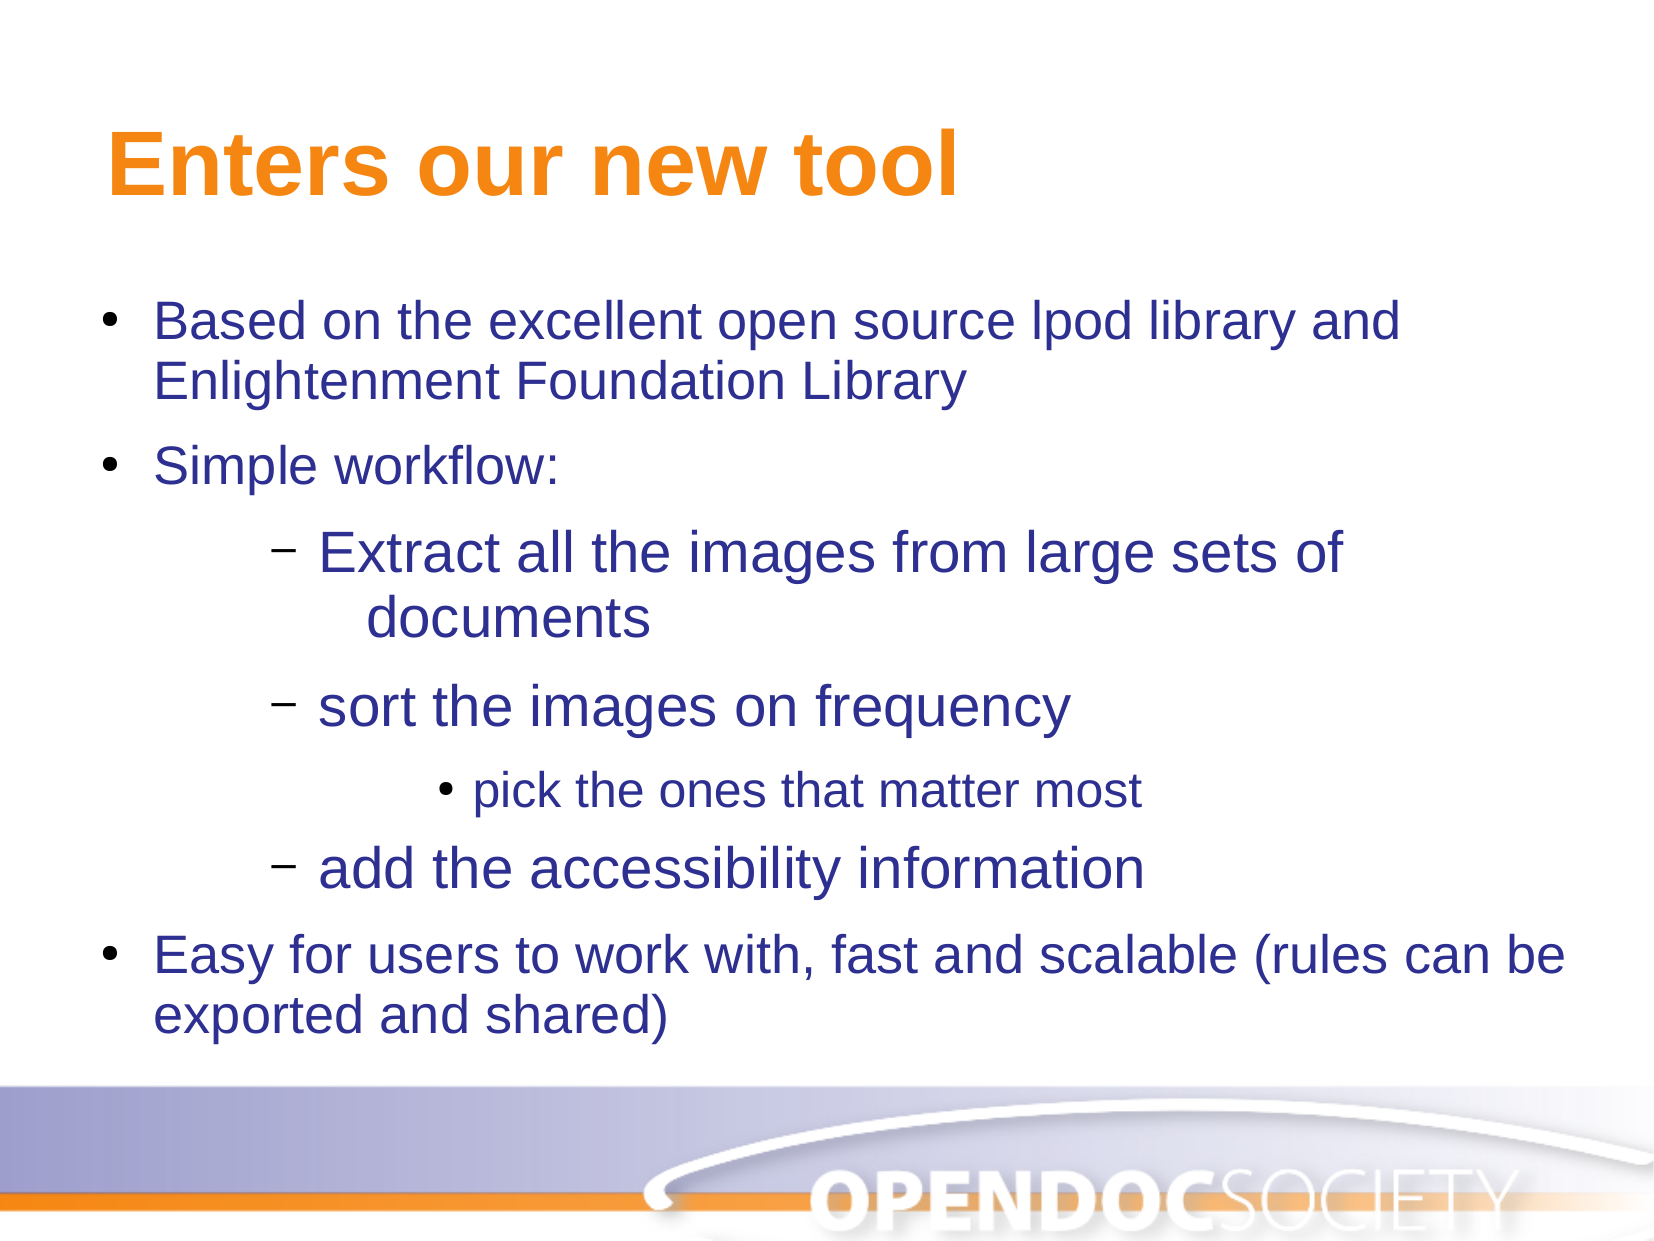

# Enters our new tool
Based on the excellent open source lpod library and Enlightenment Foundation Library
Simple workflow:
Extract all the images from large sets of documents
sort the images on frequency
pick the ones that matter most
add the accessibility information
Easy for users to work with, fast and scalable (rules can be exported and shared)